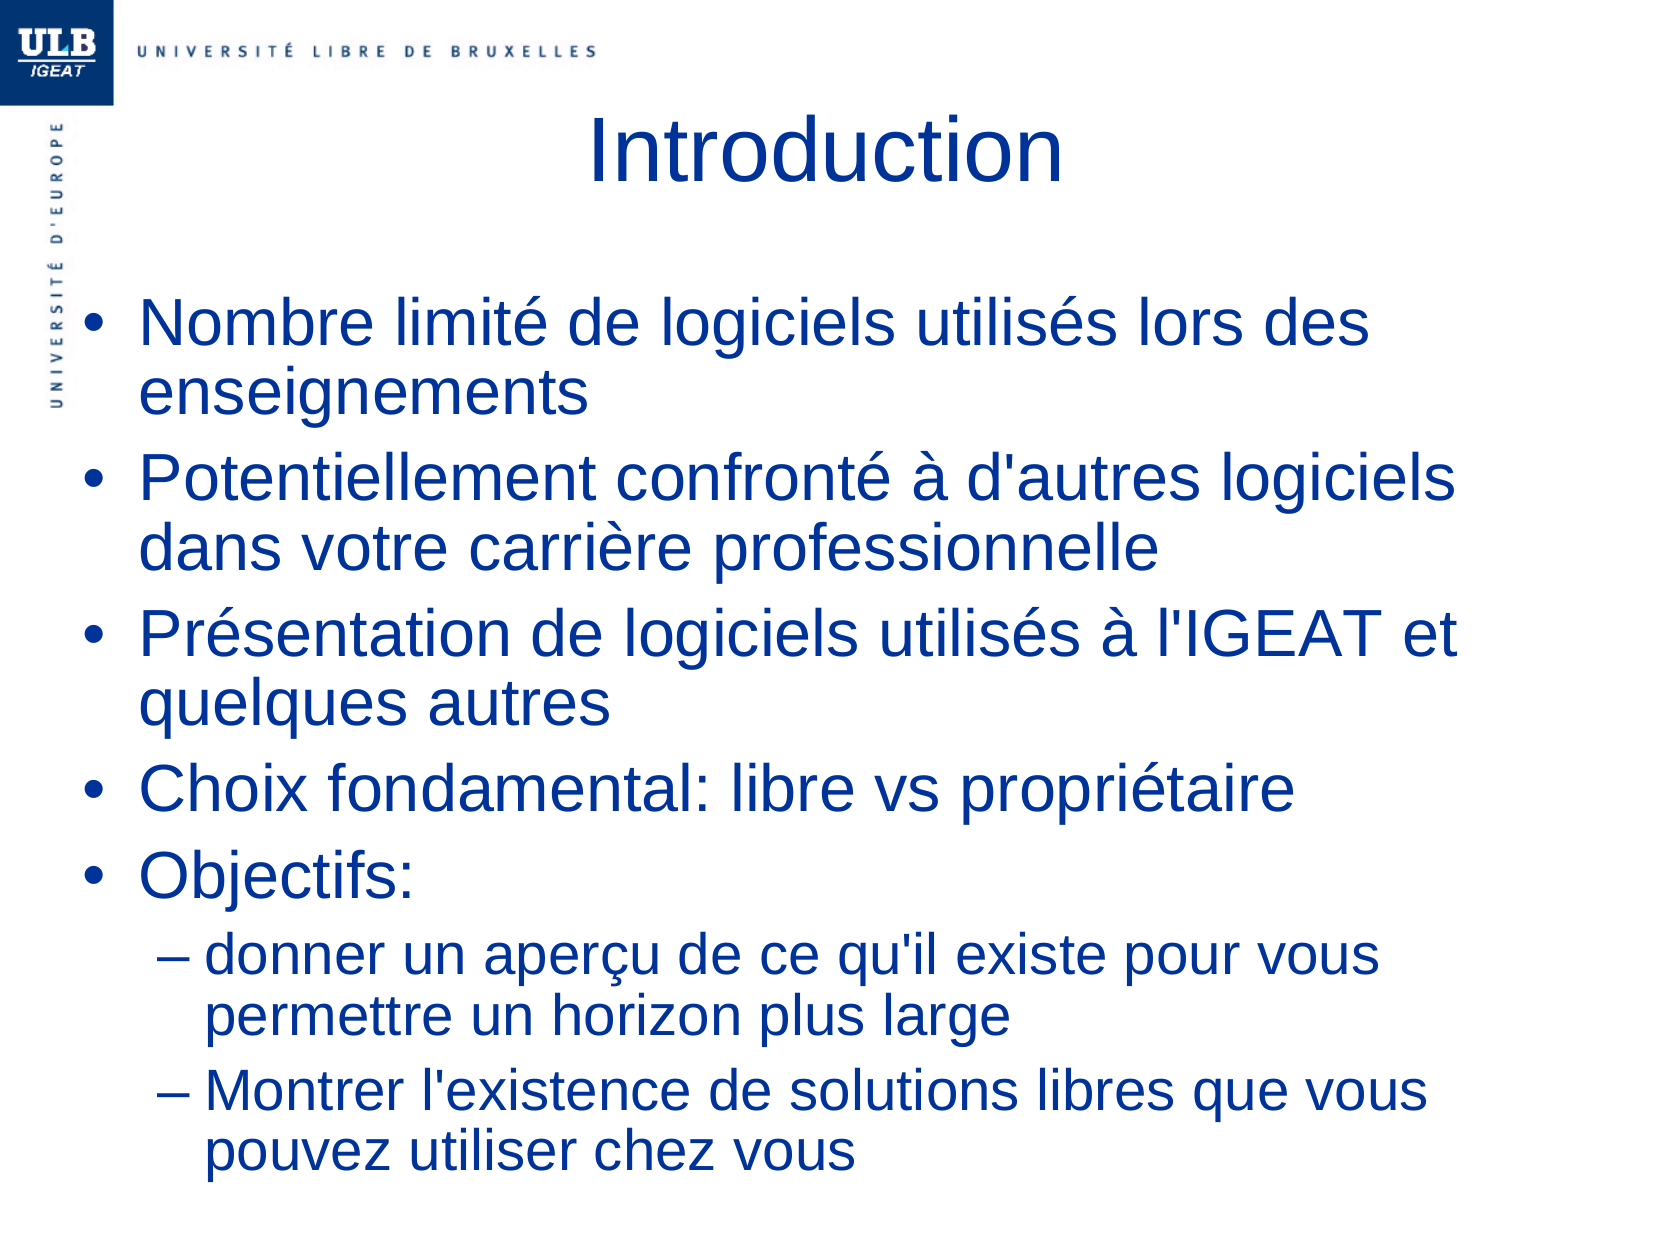

# Introduction
Nombre limité de logiciels utilisés lors des enseignements
Potentiellement confronté à d'autres logiciels dans votre carrière professionnelle
Présentation de logiciels utilisés à l'IGEAT et quelques autres
Choix fondamental: libre vs propriétaire
Objectifs:
donner un aperçu de ce qu'il existe pour vous permettre un horizon plus large
Montrer l'existence de solutions libres que vous pouvez utiliser chez vous